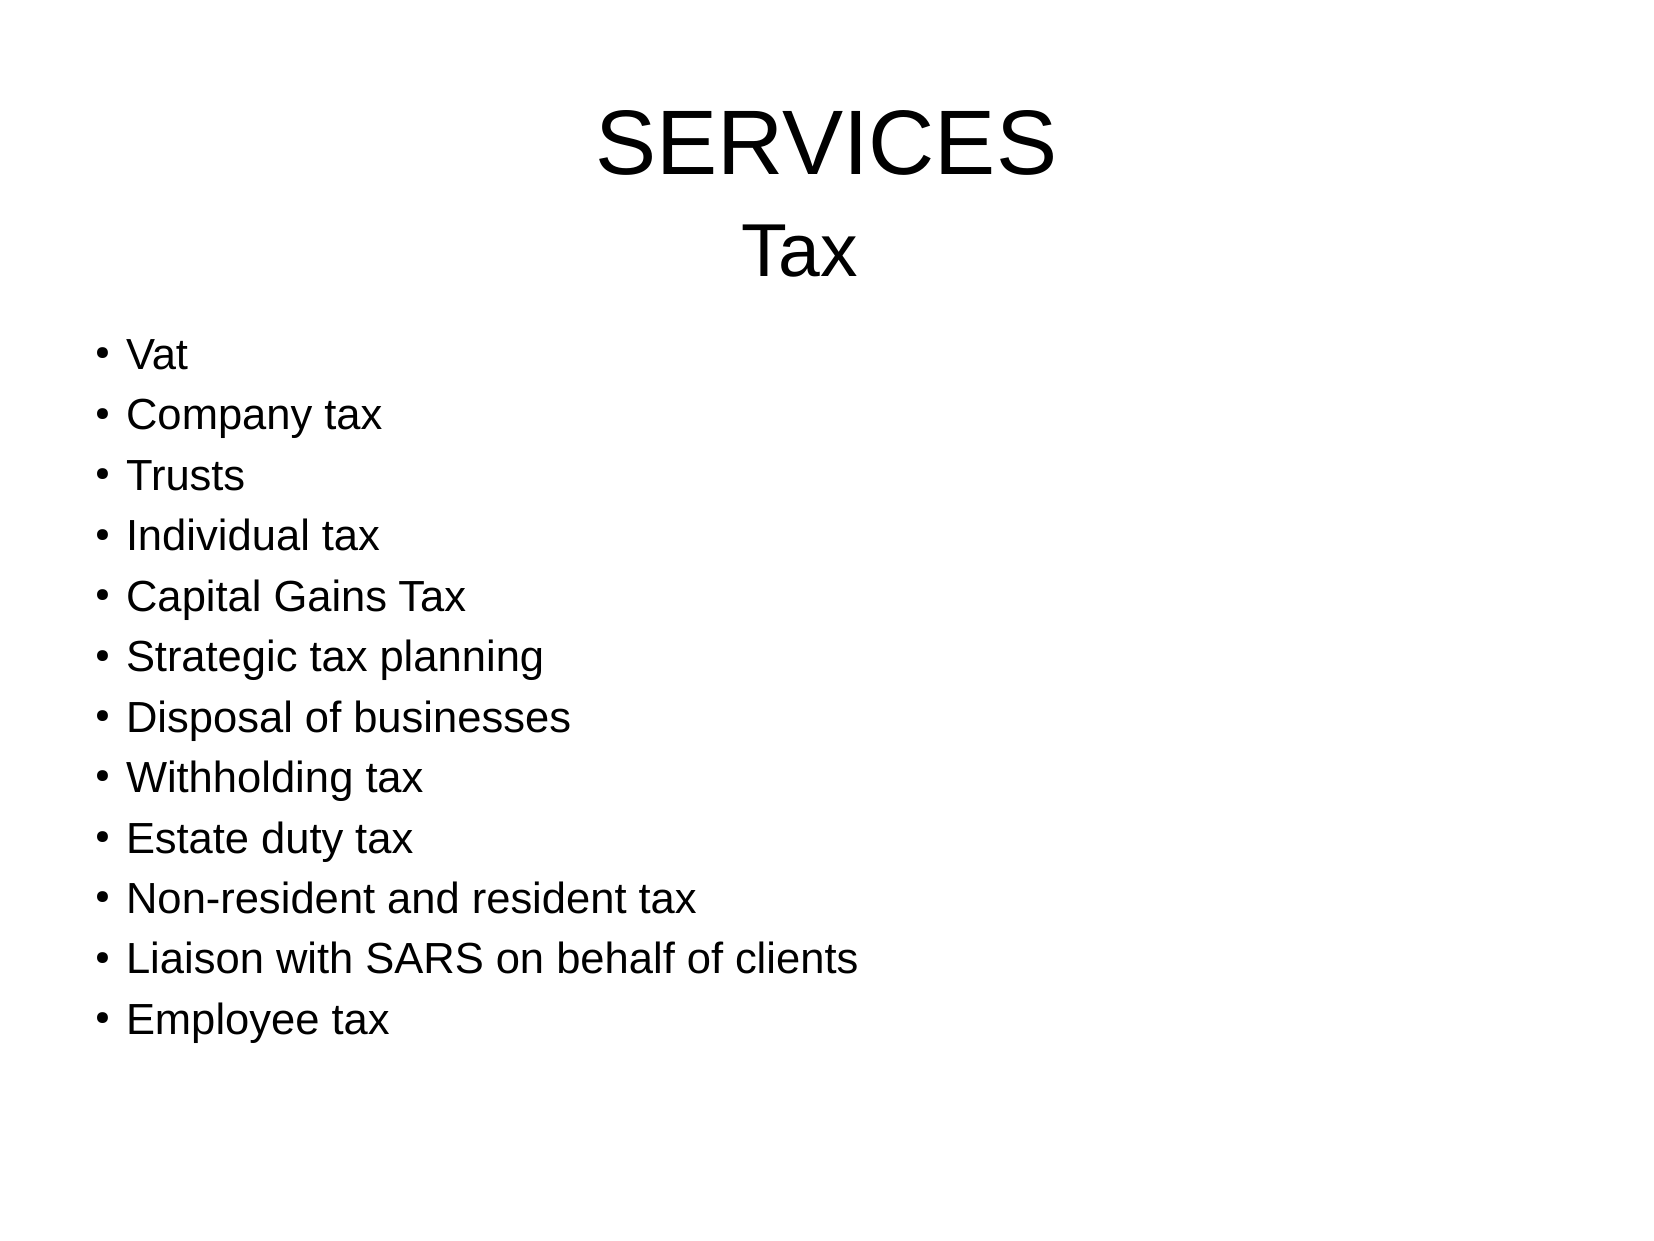

# SERVICES Tax
Vat
Company tax
Trusts
Individual tax
Capital Gains Tax
Strategic tax planning
Disposal of businesses
Withholding tax
Estate duty tax
Non-resident and resident tax
Liaison with SARS on behalf of clients
Employee tax